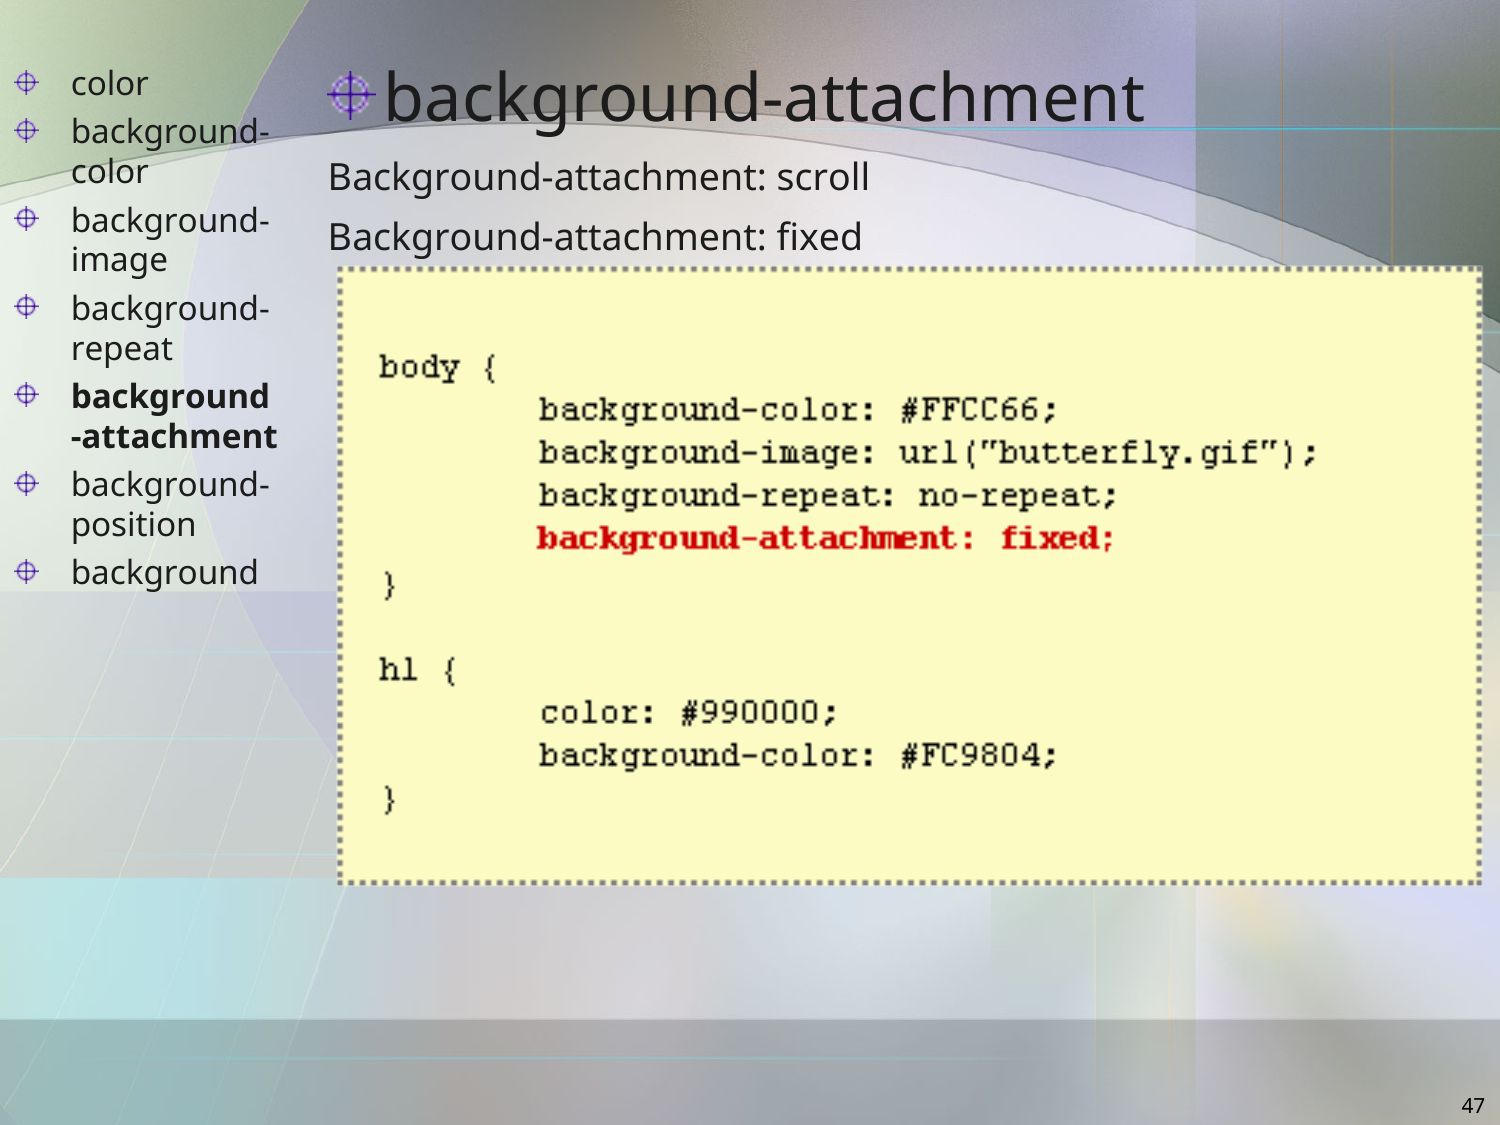

# background-attachment
Background-attachment: scroll
Background-attachment: fixed
color
background-color
background-image
background-repeat
background-attachment
background-position
background
47